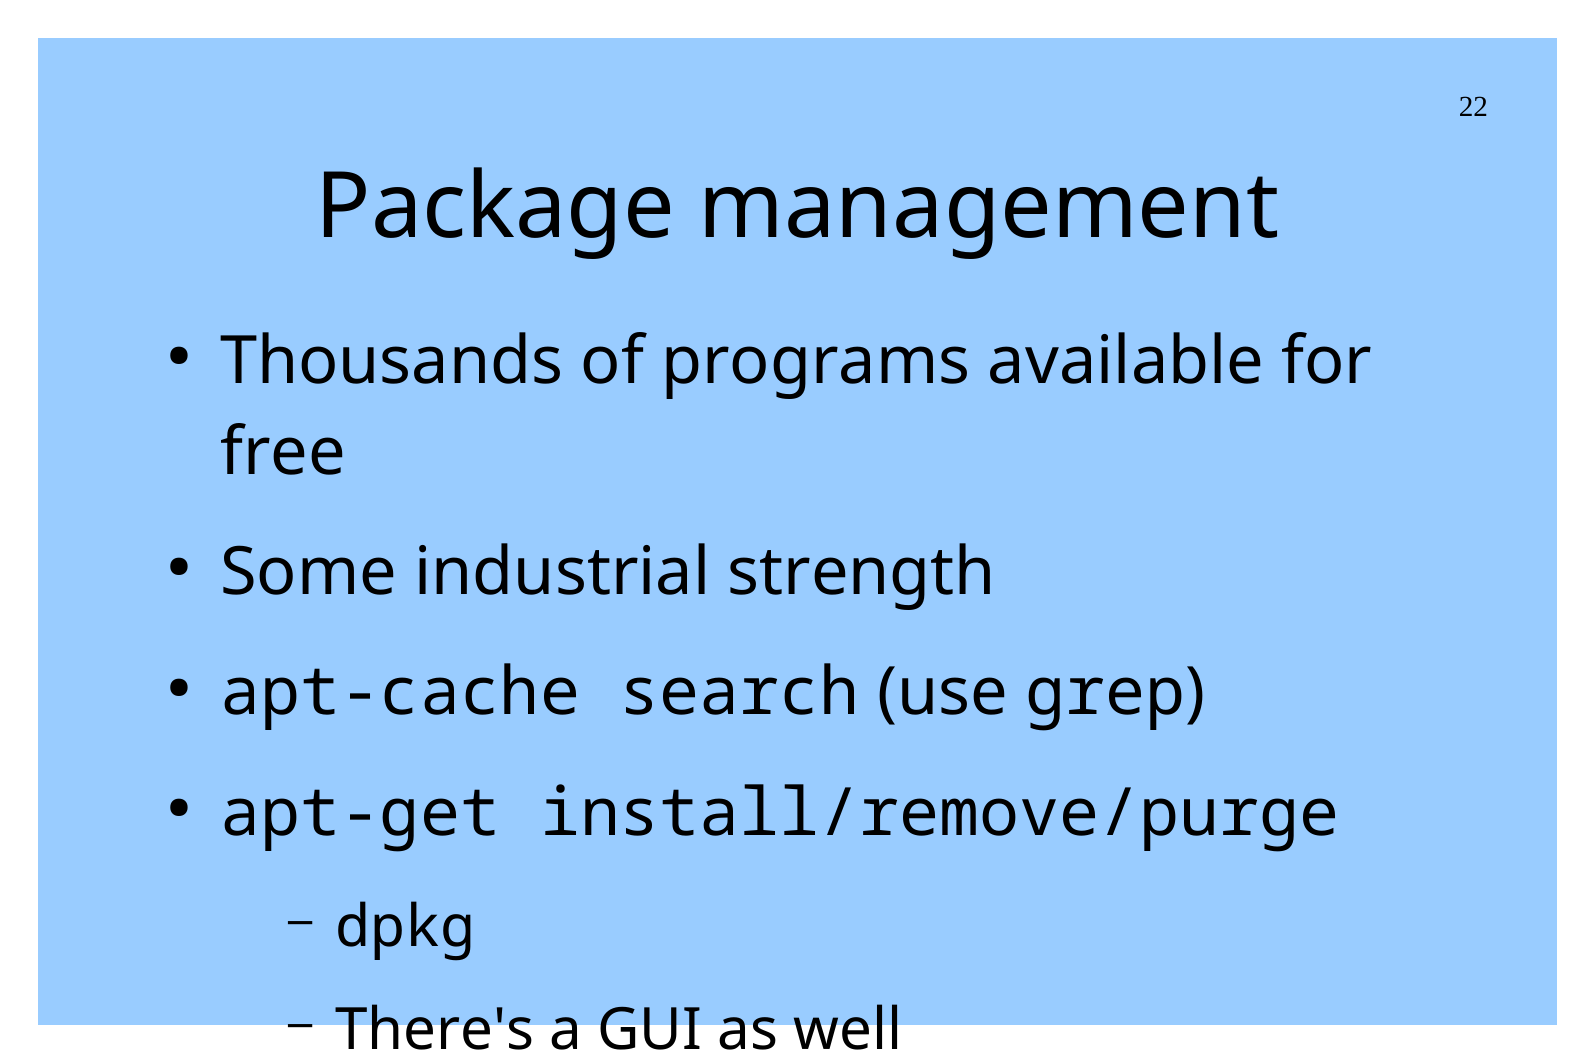

22
# Package management
Thousands of programs available for free
Some industrial strength
apt-cache search (use grep)
apt-get install/remove/purge
dpkg
There's a GUI as well
 [demo]